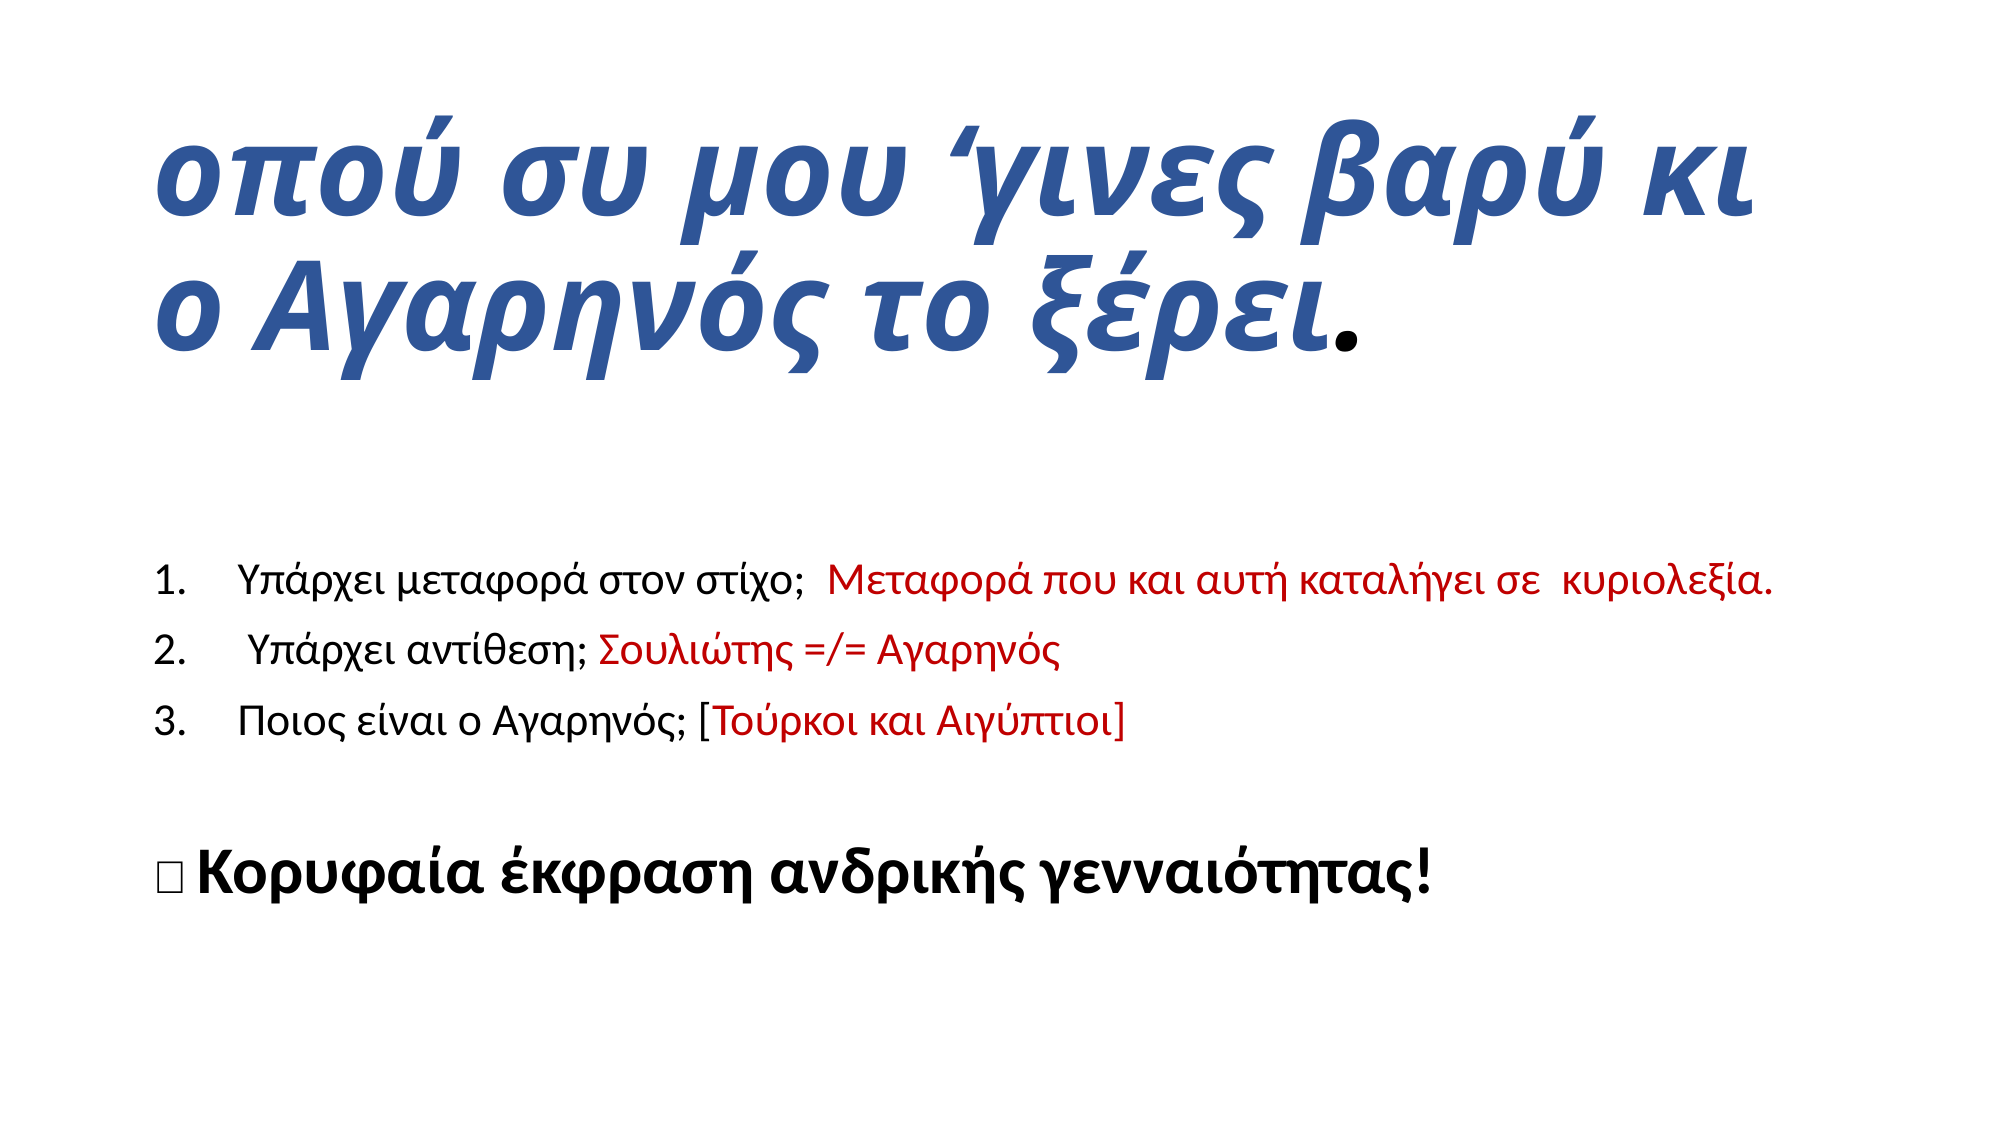

# οπού συ μου ‘γινες βαρύ κι ο Αγαρηνός το ξέρει.
Υπάρχει μεταφορά στον στίχο; Μεταφορά που και αυτή καταλήγει σε κυριολεξία.
 Υπάρχει αντίθεση; Σουλιώτης =/= Αγαρηνός
Ποιος είναι ο Αγαρηνός; [Τούρκοι και Αιγύπτιοι]
 Κορυφαία έκφραση ανδρικής γενναιότητας!